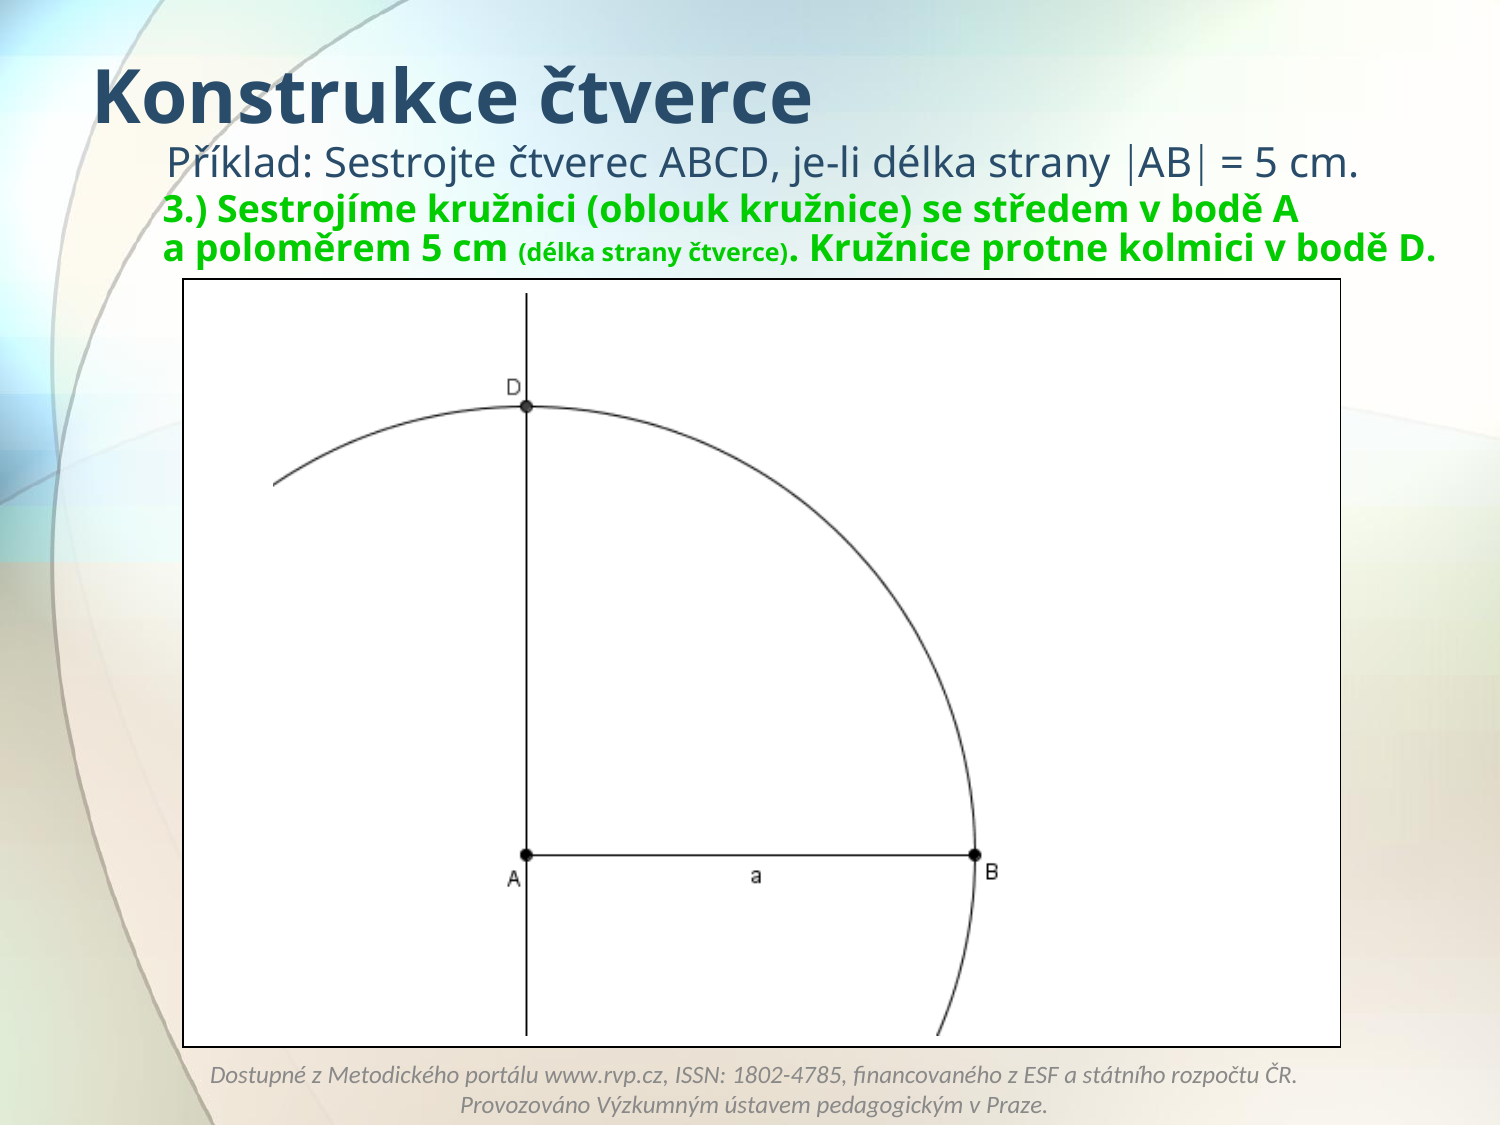

# Konstrukce čtverce
Příklad: Sestrojte čtverec ABCD, je-li délka strany AB = 5 cm.
3.) Sestrojíme kružnici (oblouk kružnice) se středem v bodě A
a poloměrem 5 cm (délka strany čtverce). Kružnice protne kolmici v bodě D.